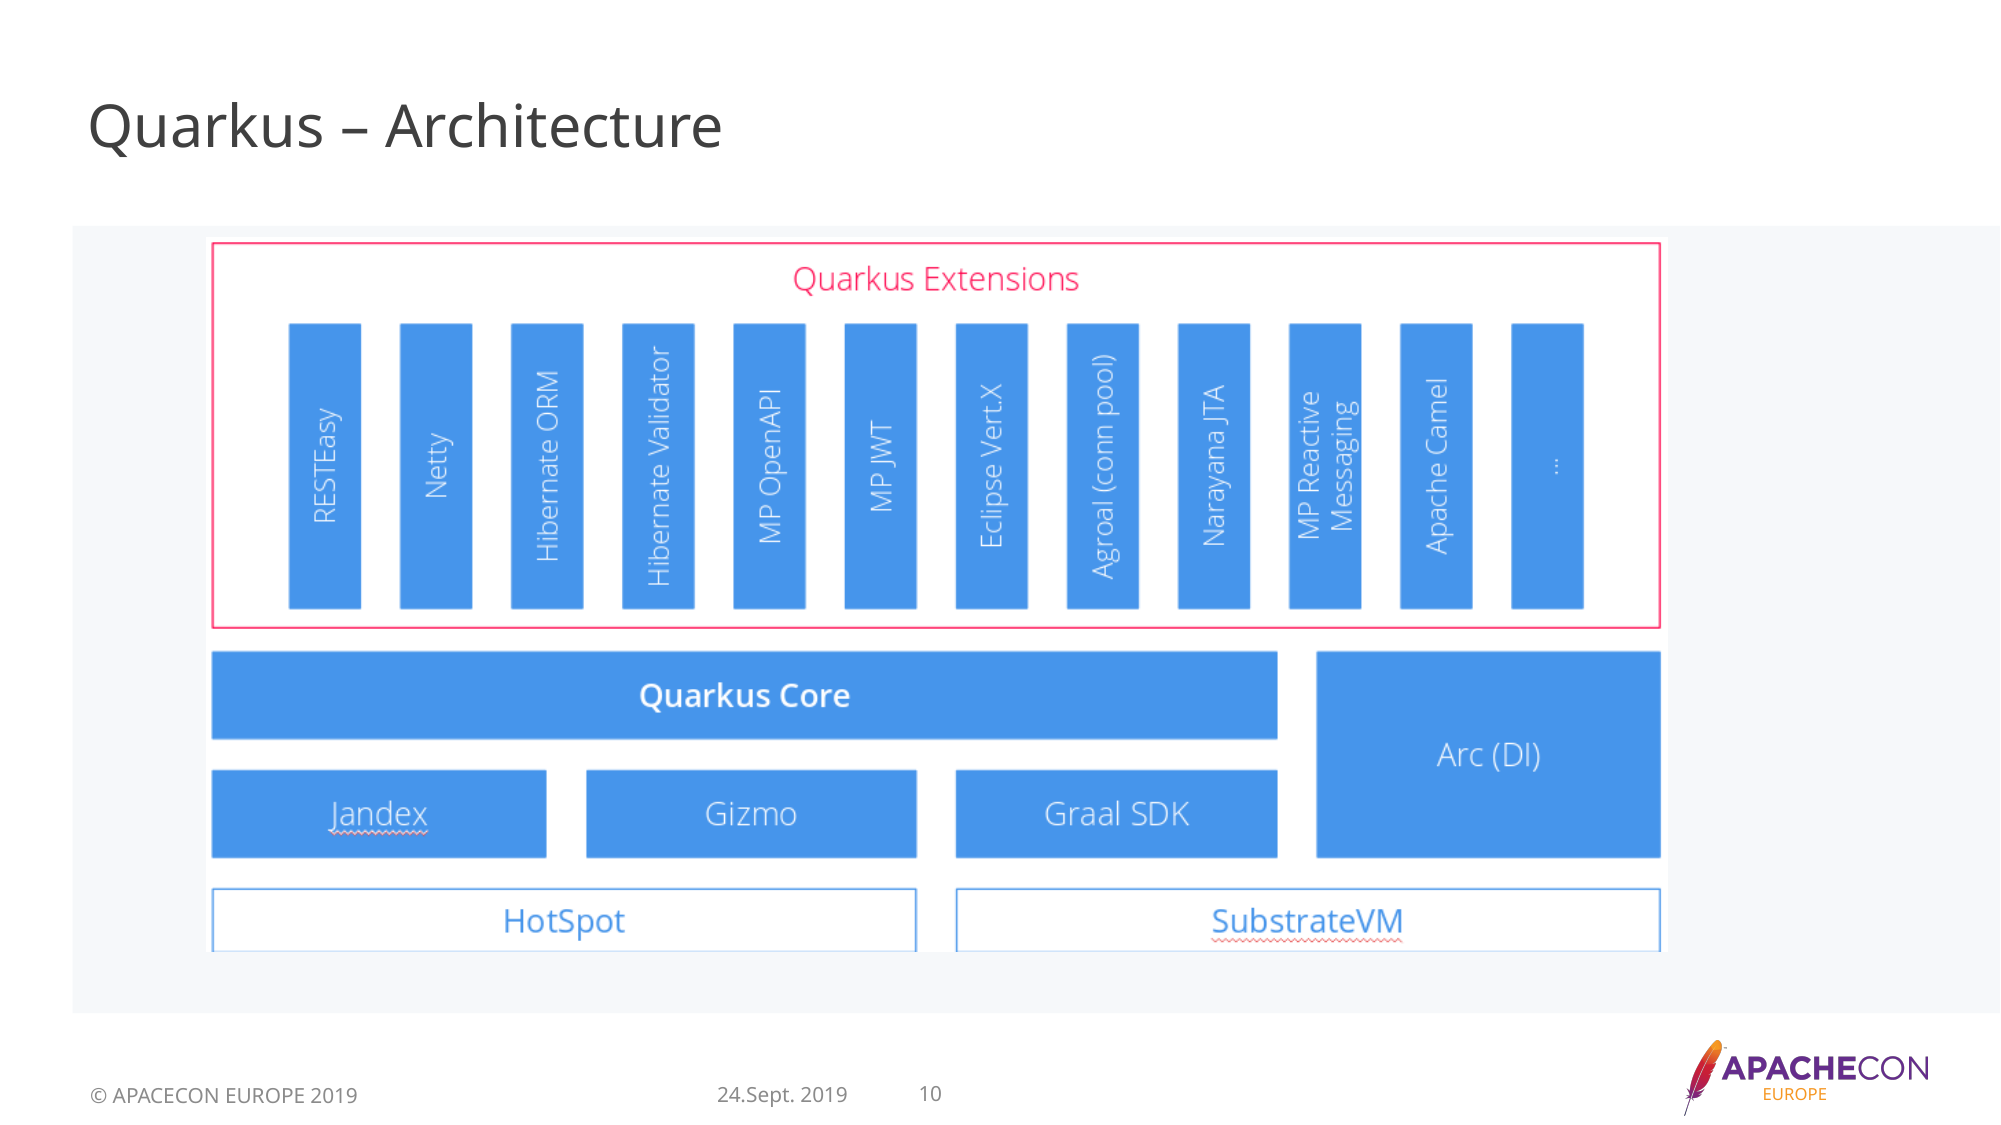

# Quarkus – Architecture
© APACECON EUROPE 2019
24.Sept. 2019